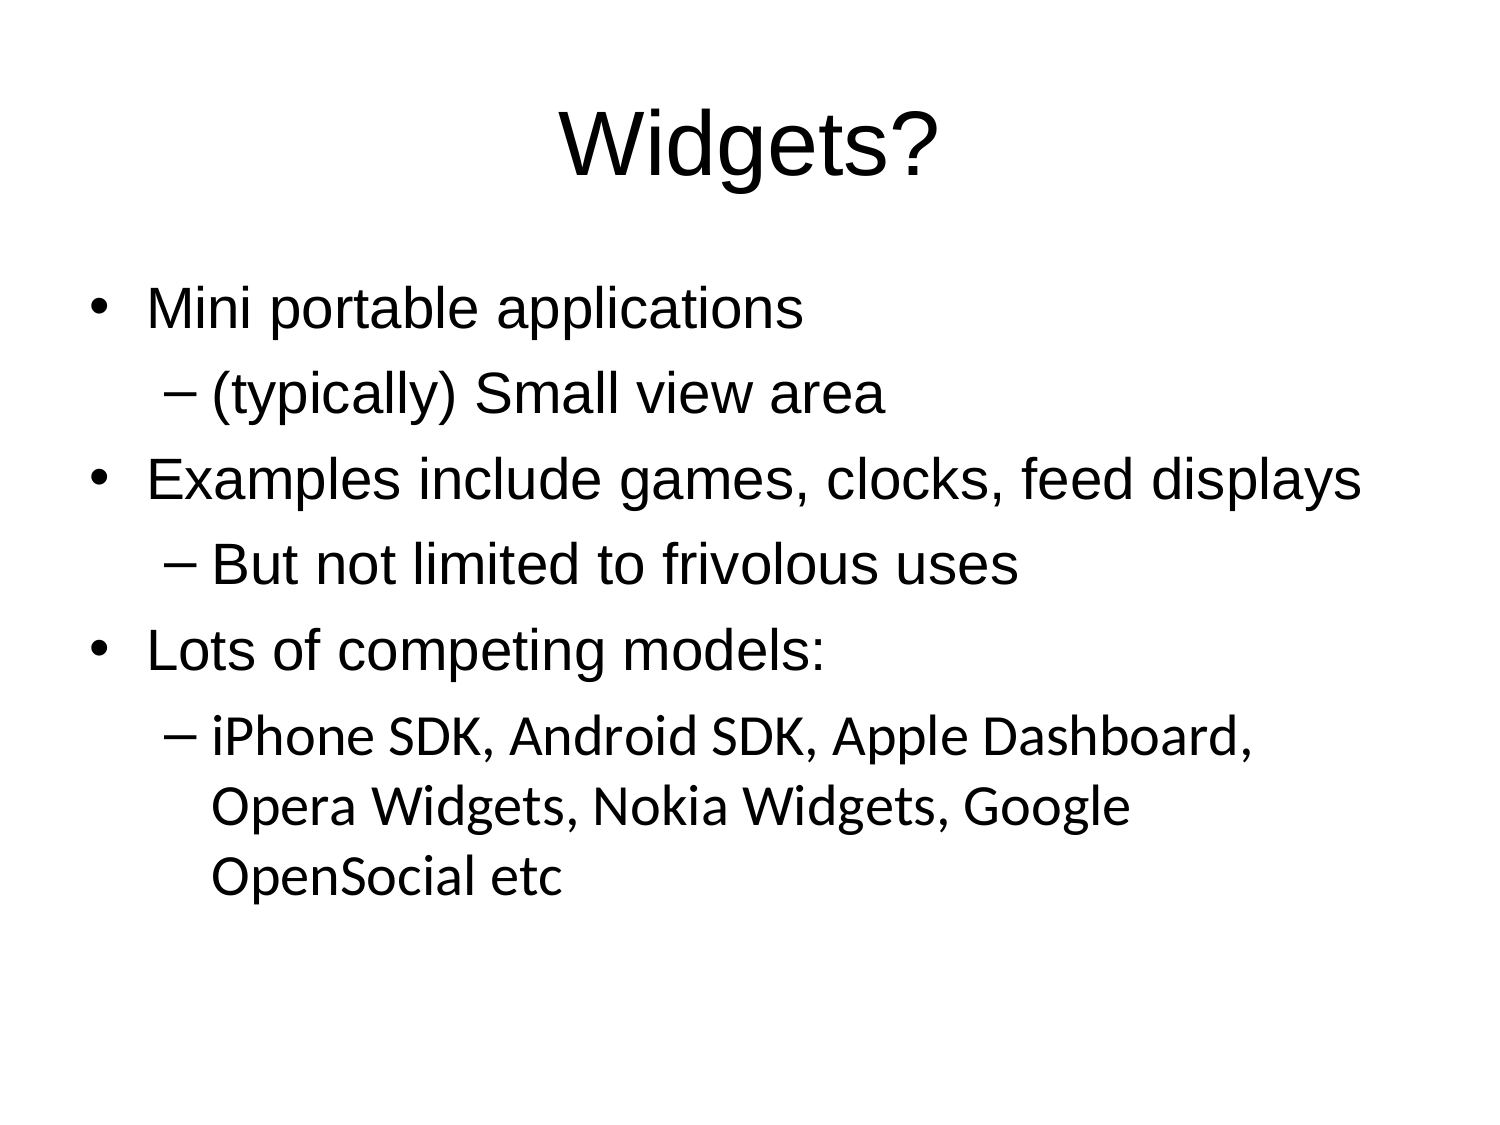

# Widgets?
Mini portable applications
(typically) Small view area
Examples include games, clocks, feed displays
But not limited to frivolous uses
Lots of competing models:
iPhone SDK, Android SDK, Apple Dashboard, Opera Widgets, Nokia Widgets, Google OpenSocial etc